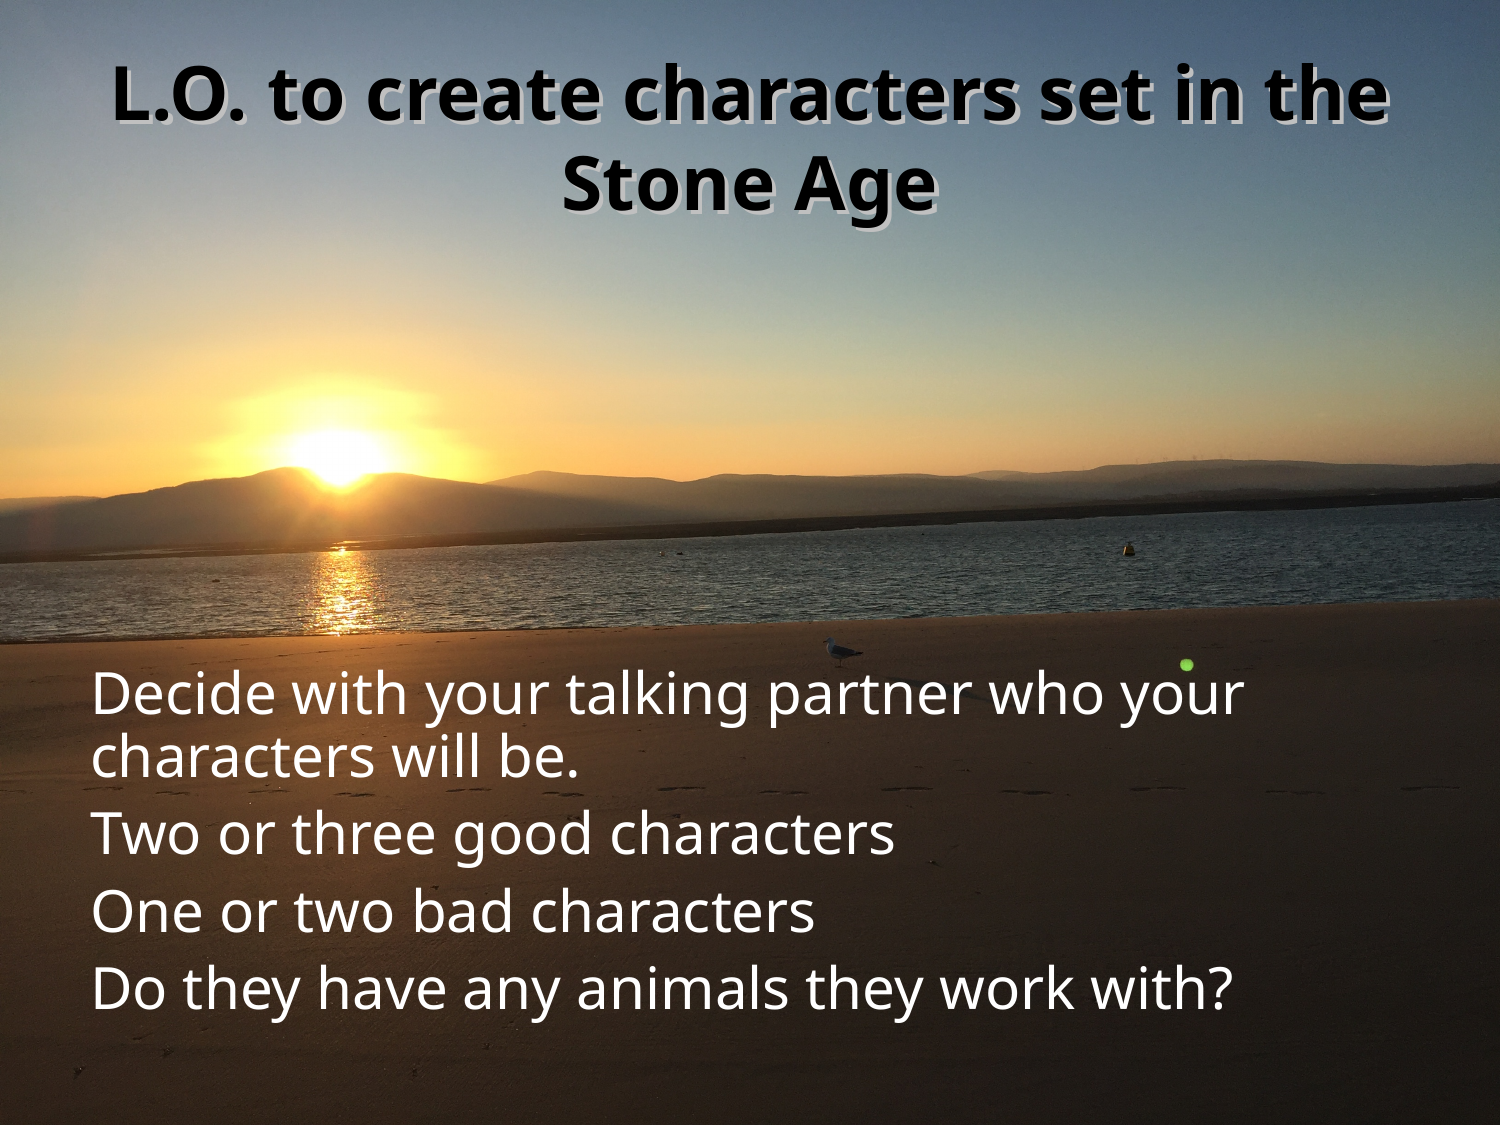

# L.O. to create characters set in the Stone Age
Decide with your talking partner who your characters will be.
Two or three good characters
One or two bad characters
Do they have any animals they work with?